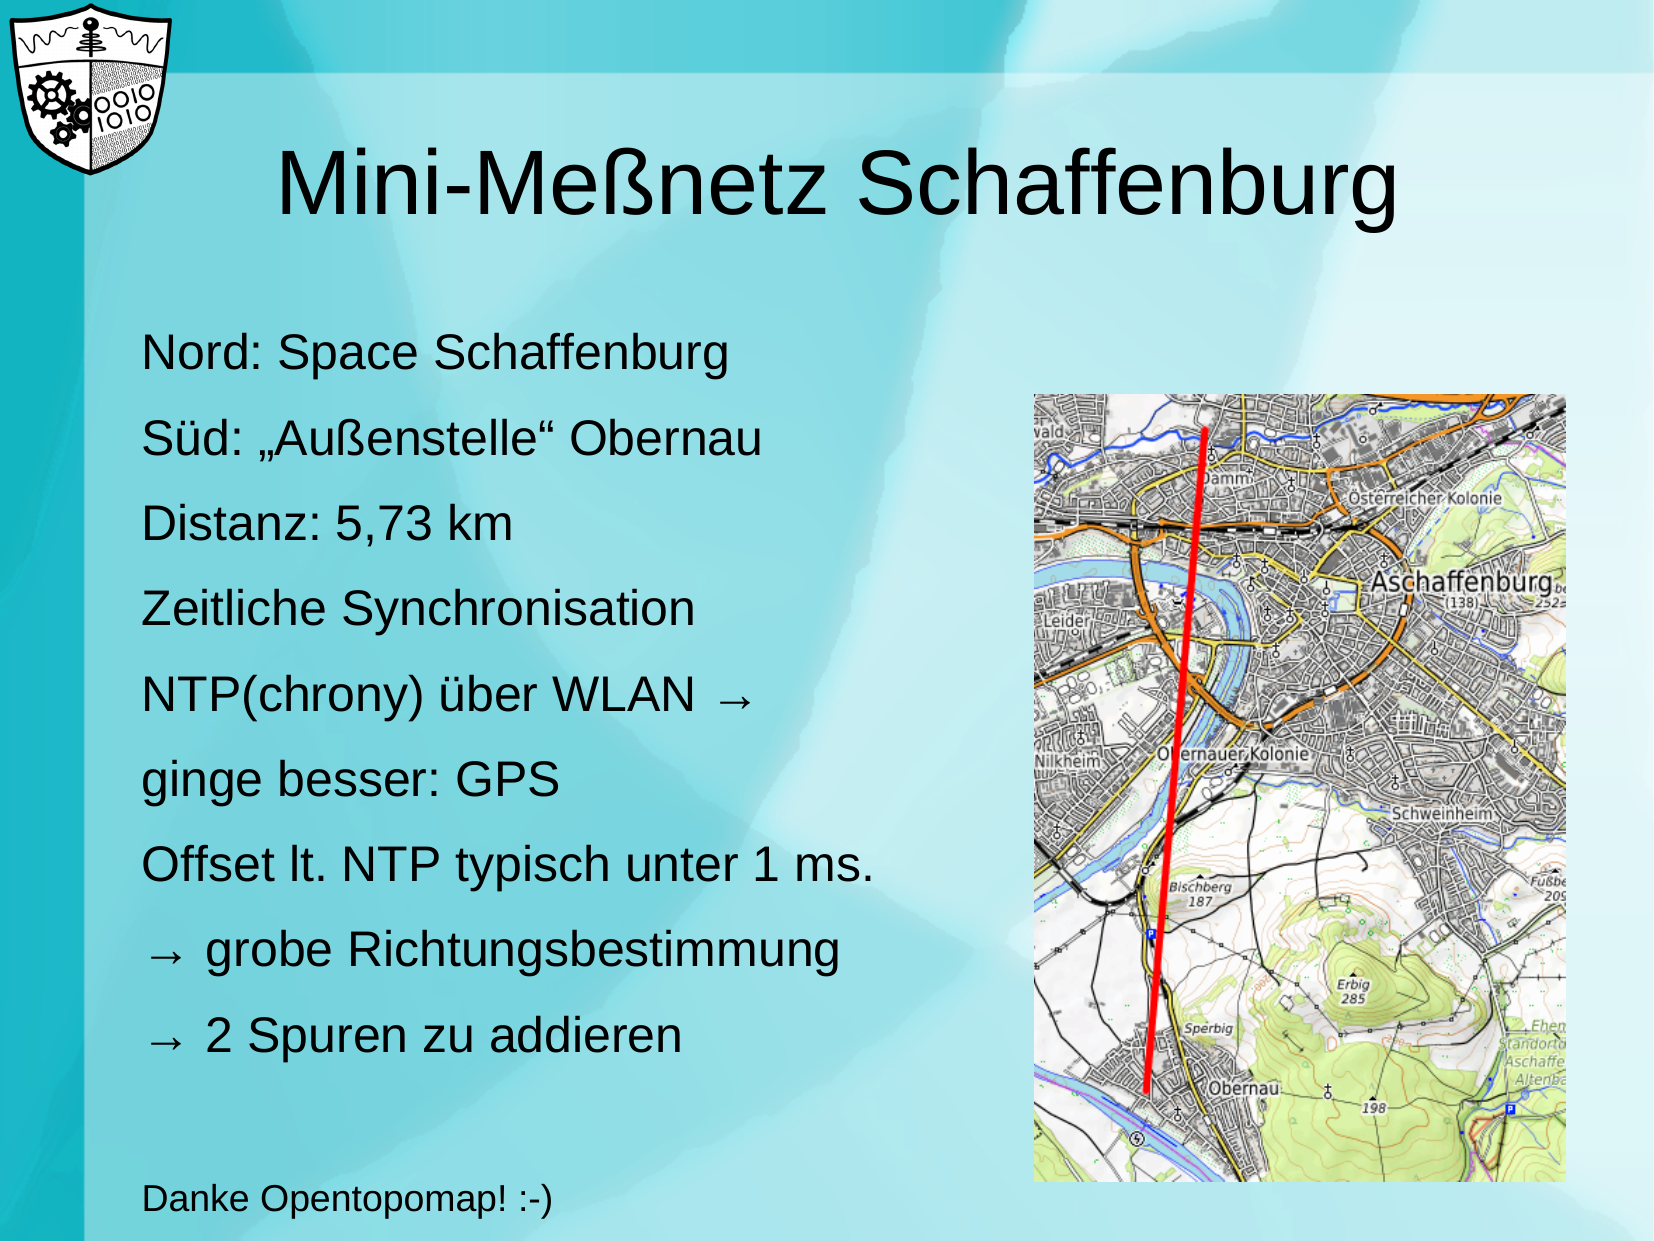

# Mini-Meßnetz Schaffenburg
Nord: Space Schaffenburg
Süd: „Außenstelle“ Obernau
Distanz: 5,73 km
Zeitliche Synchronisation
NTP(chrony) über WLAN →
ginge besser: GPS
Offset lt. NTP typisch unter 1 ms.
→ grobe Richtungsbestimmung
→ 2 Spuren zu addieren
Danke Opentopomap! :-)